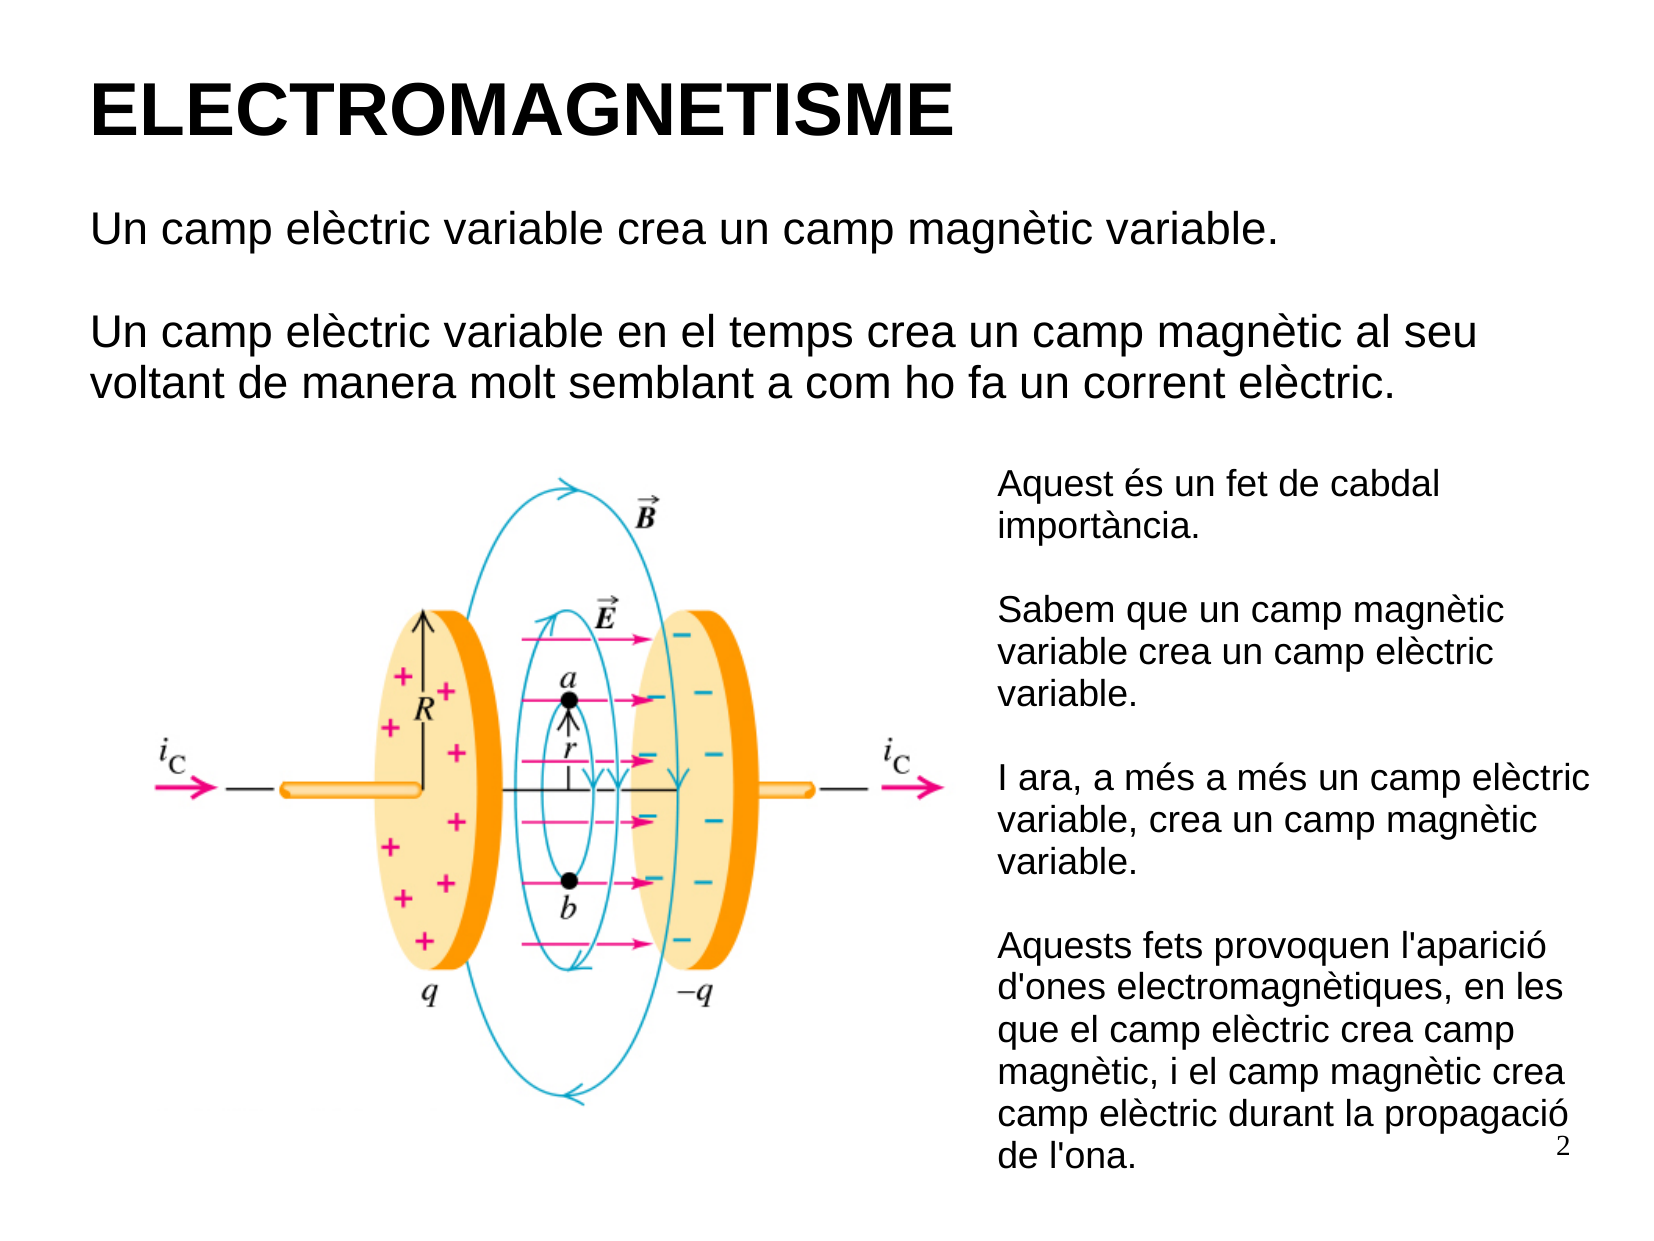

ELECTROMAGNETISME
Un camp elèctric variable crea un camp magnètic variable.
Un camp elèctric variable en el temps crea un camp magnètic al seu voltant de manera molt semblant a com ho fa un corrent elèctric.
Aquest és un fet de cabdal importància.
Sabem que un camp magnètic variable crea un camp elèctric variable.
I ara, a més a més un camp elèctric variable, crea un camp magnètic variable.
Aquests fets provoquen l'aparició d'ones electromagnètiques, en les que el camp elèctric crea camp magnètic, i el camp magnètic crea camp elèctric durant la propagació de l'ona.
2